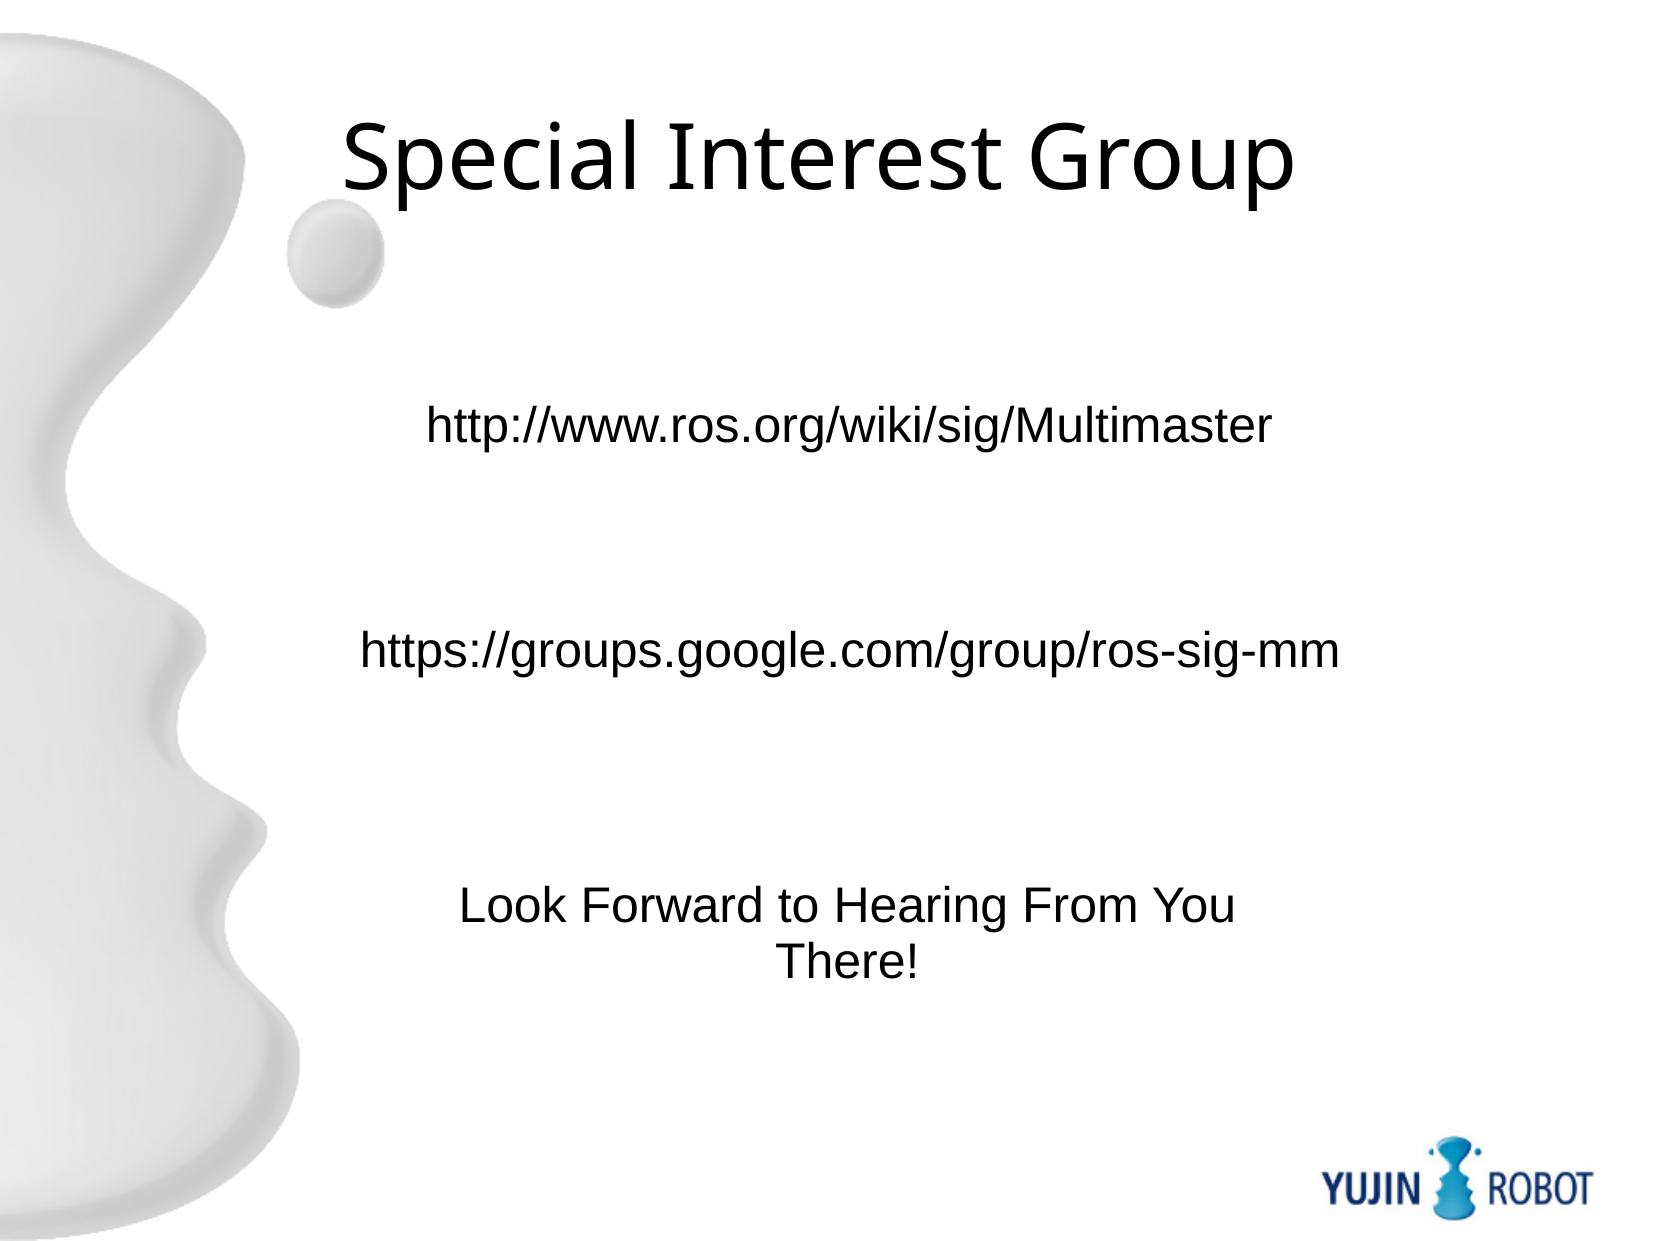

# Special Interest Group
http://www.ros.org/wiki/sig/Multimaster
https://groups.google.com/group/ros-sig-mm
Look Forward to Hearing From You There!